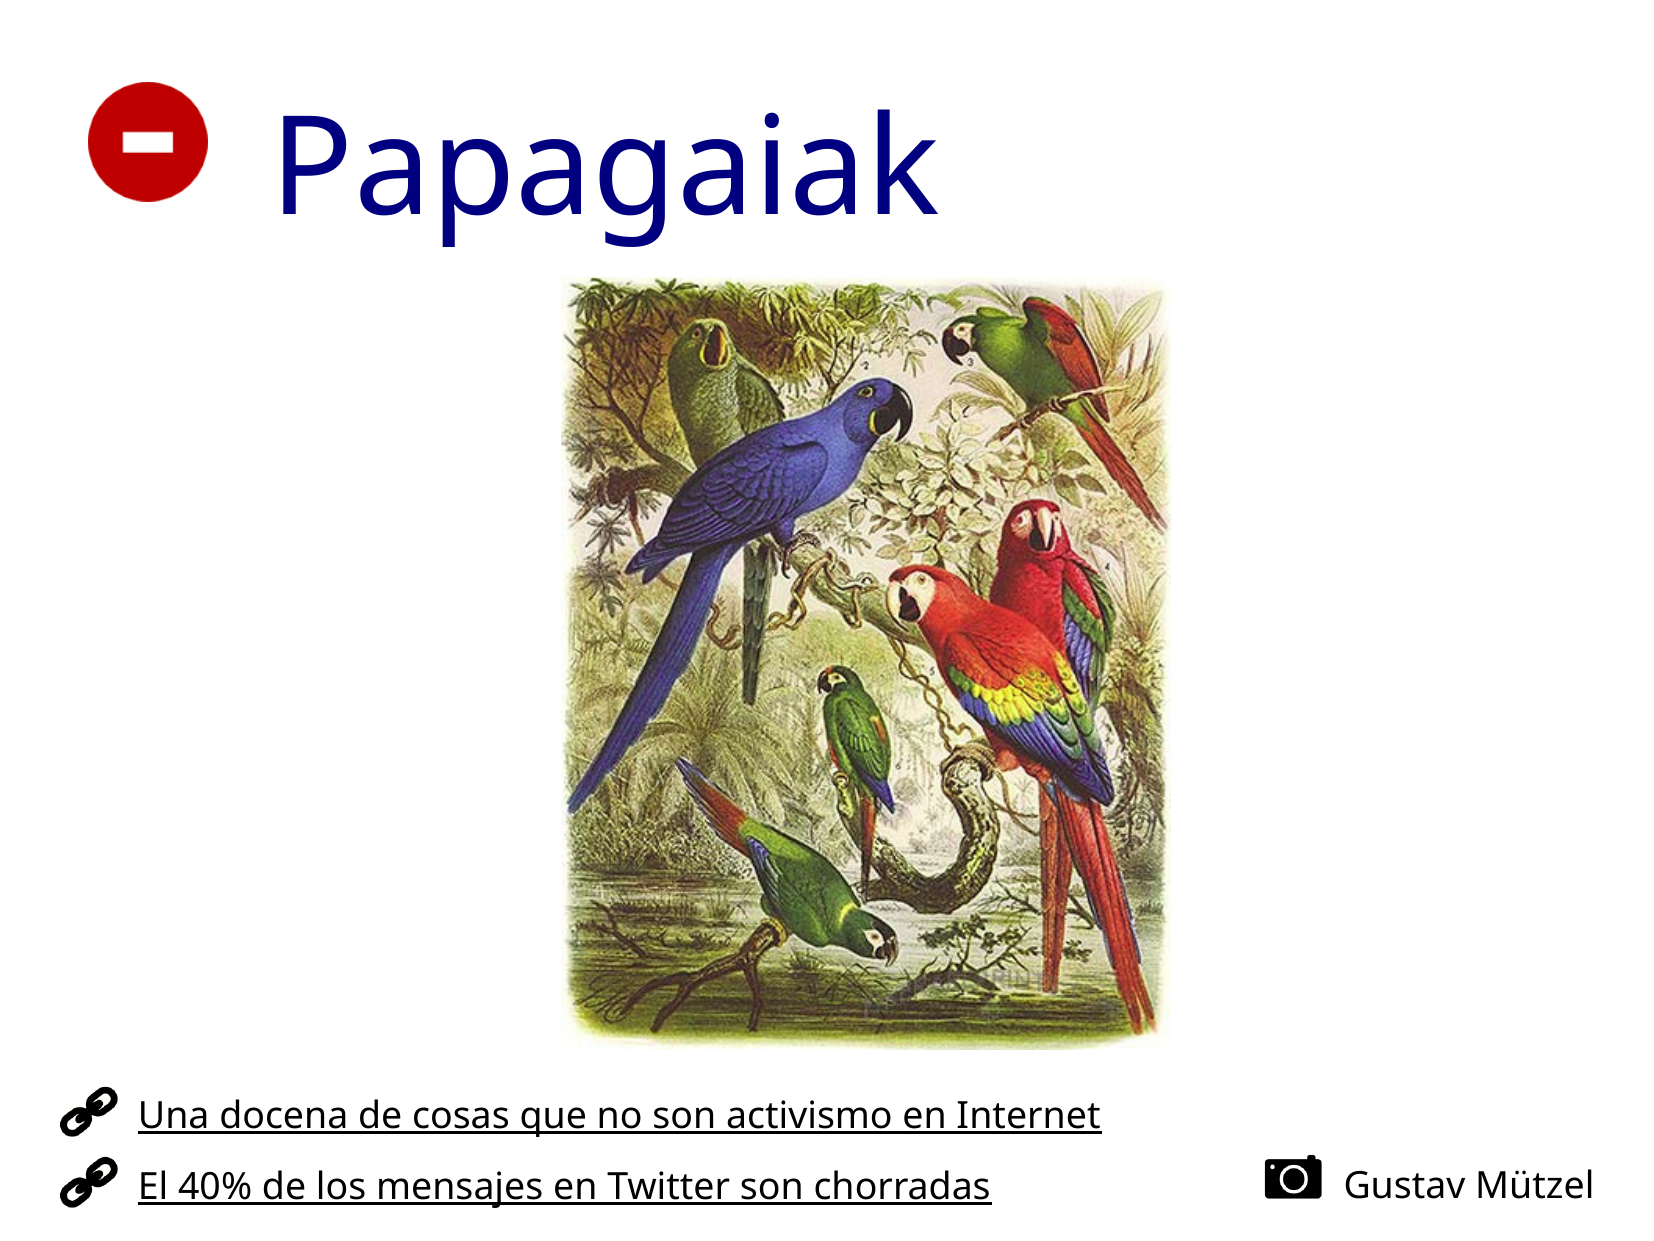

Papagaiak
Una docena de cosas que no son activismo en Internet
Gustav Mützel
El 40% de los mensajes en Twitter son chorradas